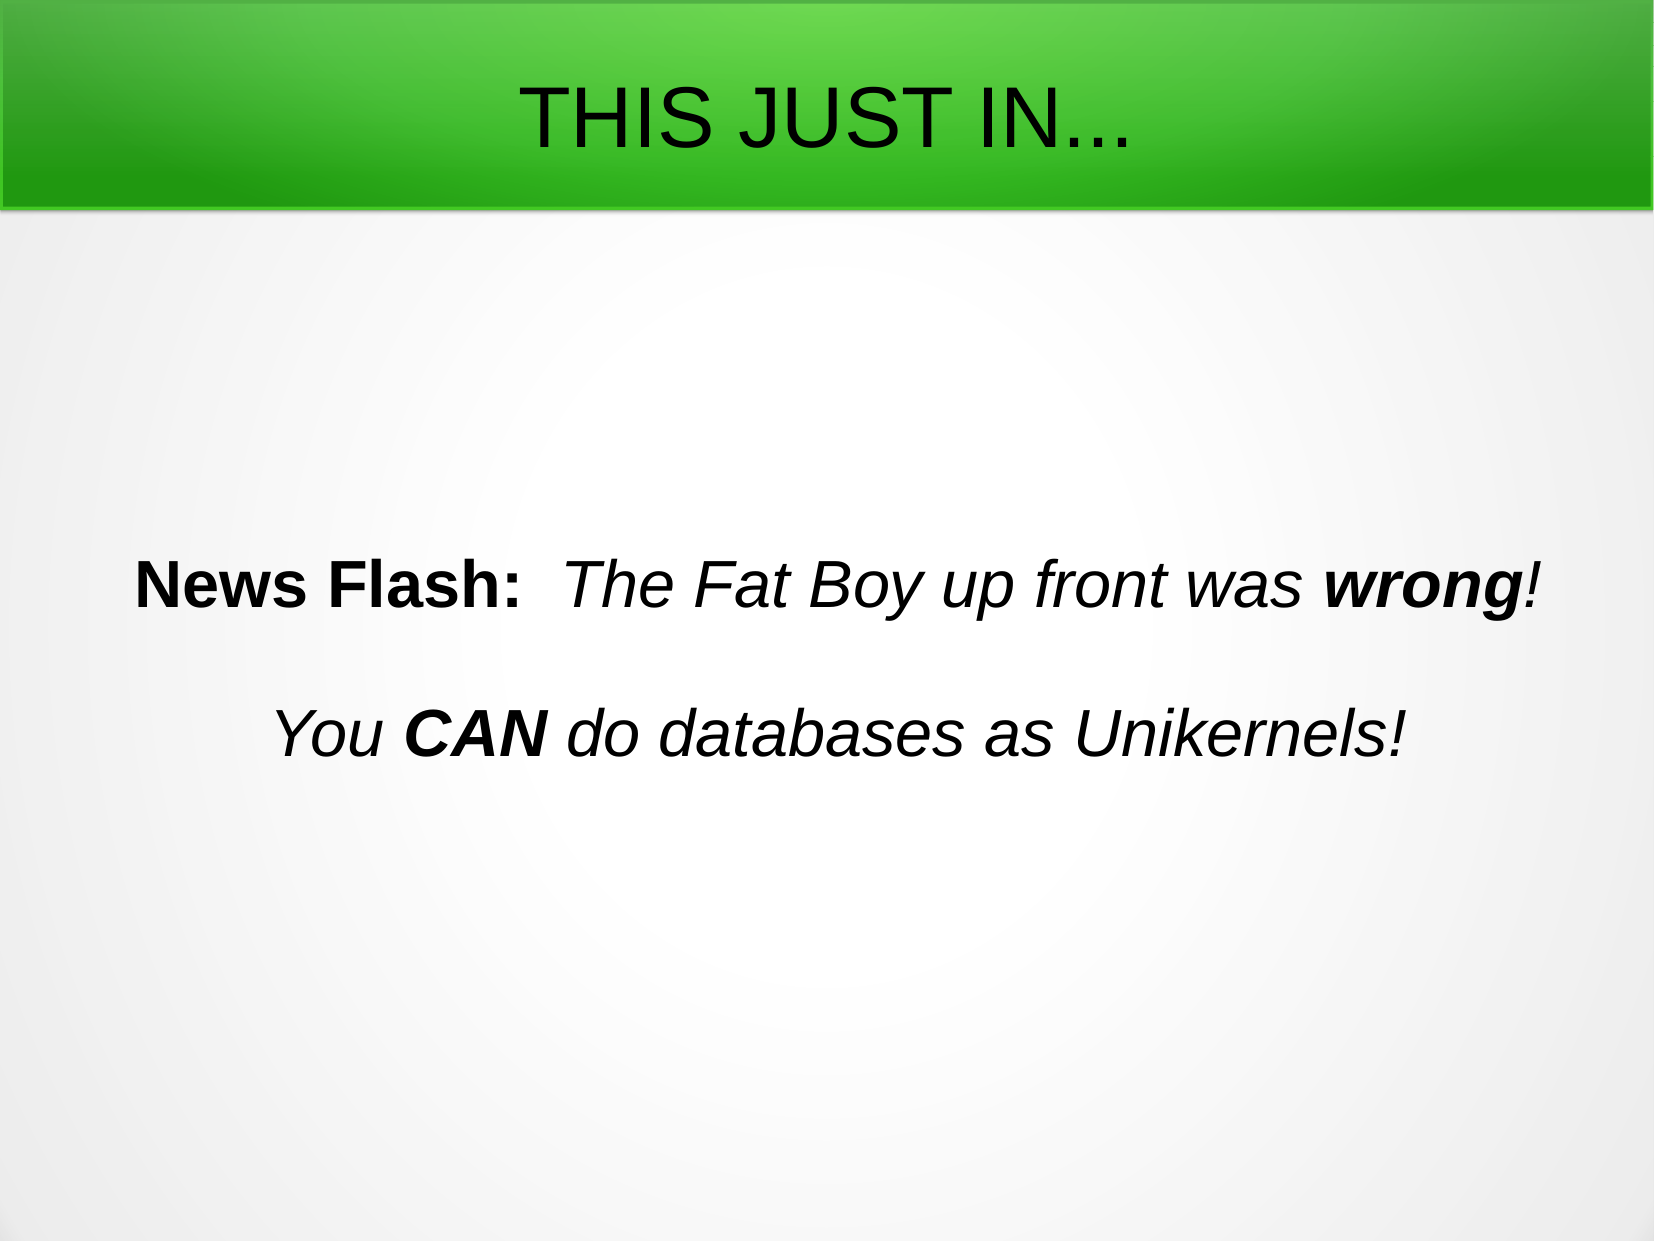

# THIS JUST IN...
News Flash: The Fat Boy up front was wrong!
You CAN do databases as Unikernels!